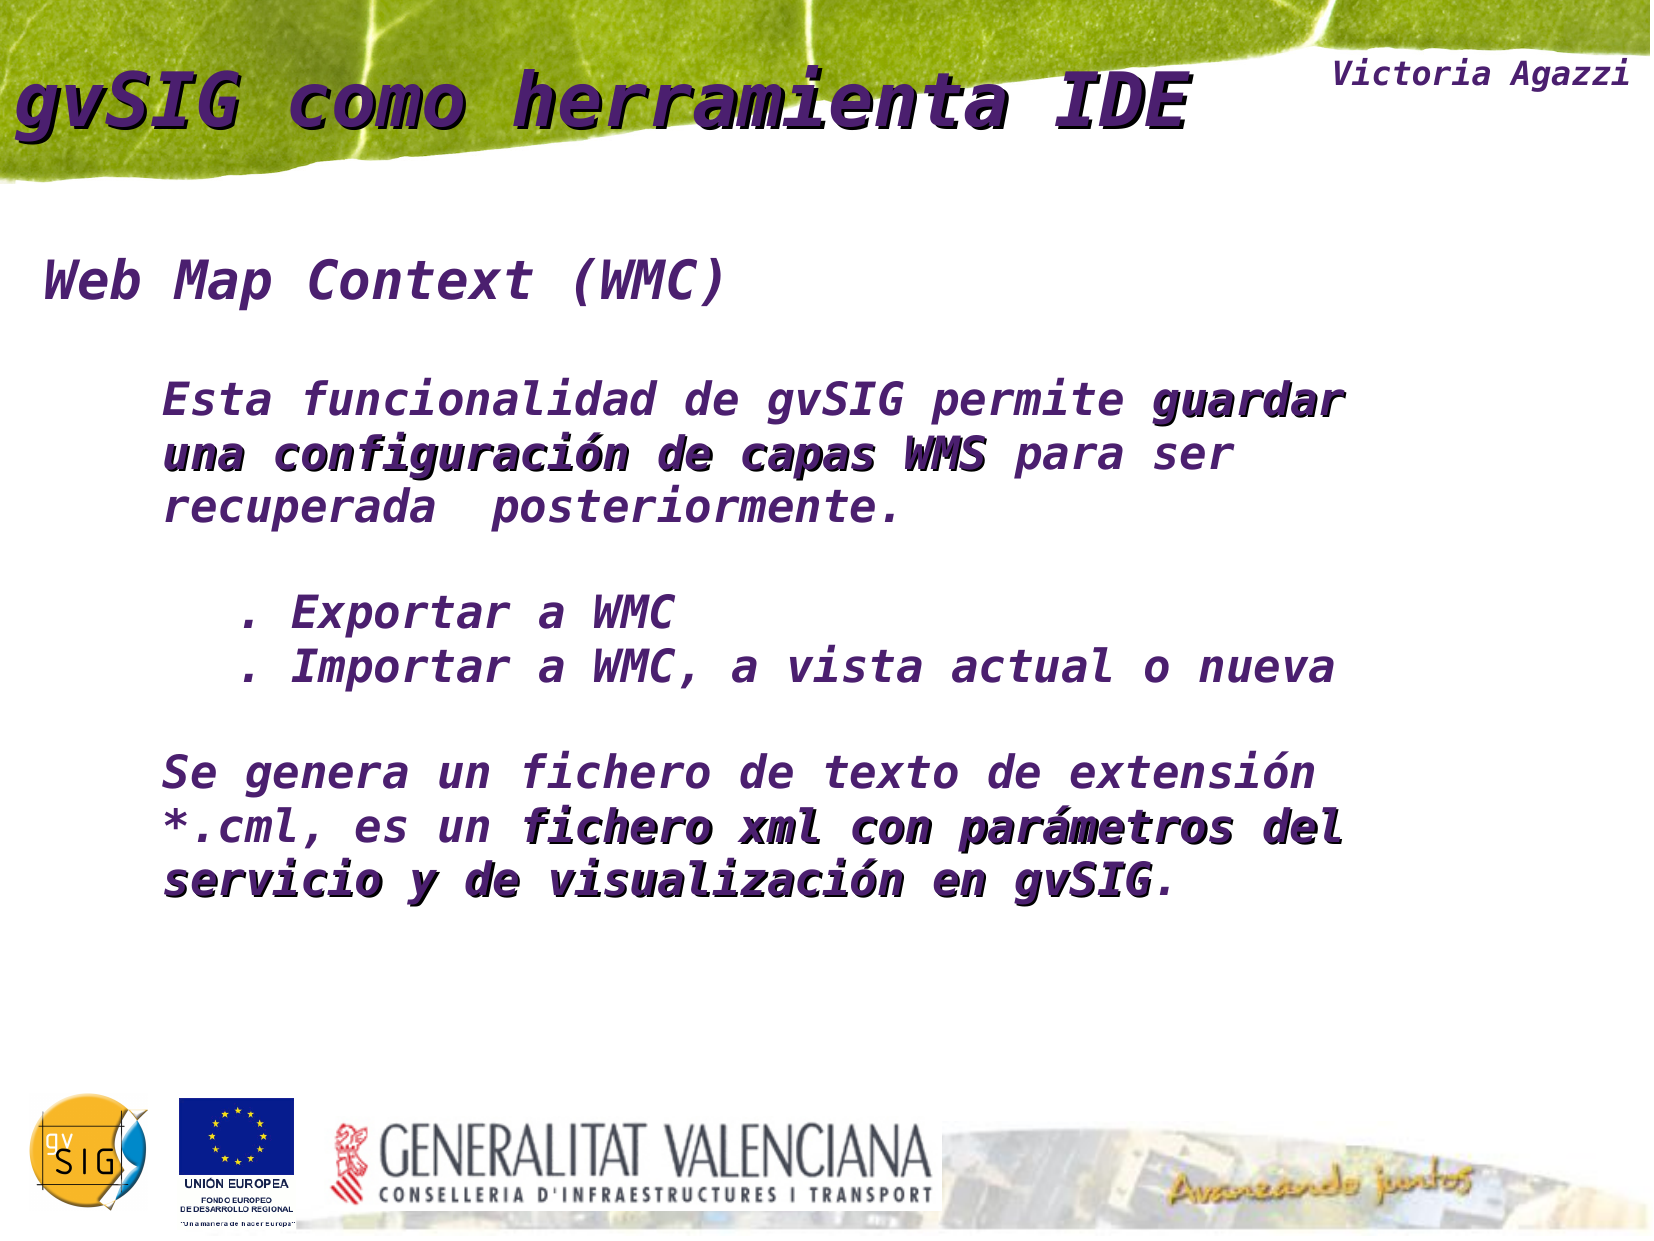

gvSIG como herramienta IDE
Victoria Agazzi
Web Map Context (WMC)
Esta funcionalidad de gvSIG permite guardar una configuración de capas WMS para ser recuperada posteriormente.
	. Exportar a WMC
	. Importar a WMC, a vista actual o nueva
Se genera un fichero de texto de extensión *.cml, es un fichero xml con parámetros del servicio y de visualización en gvSIG.